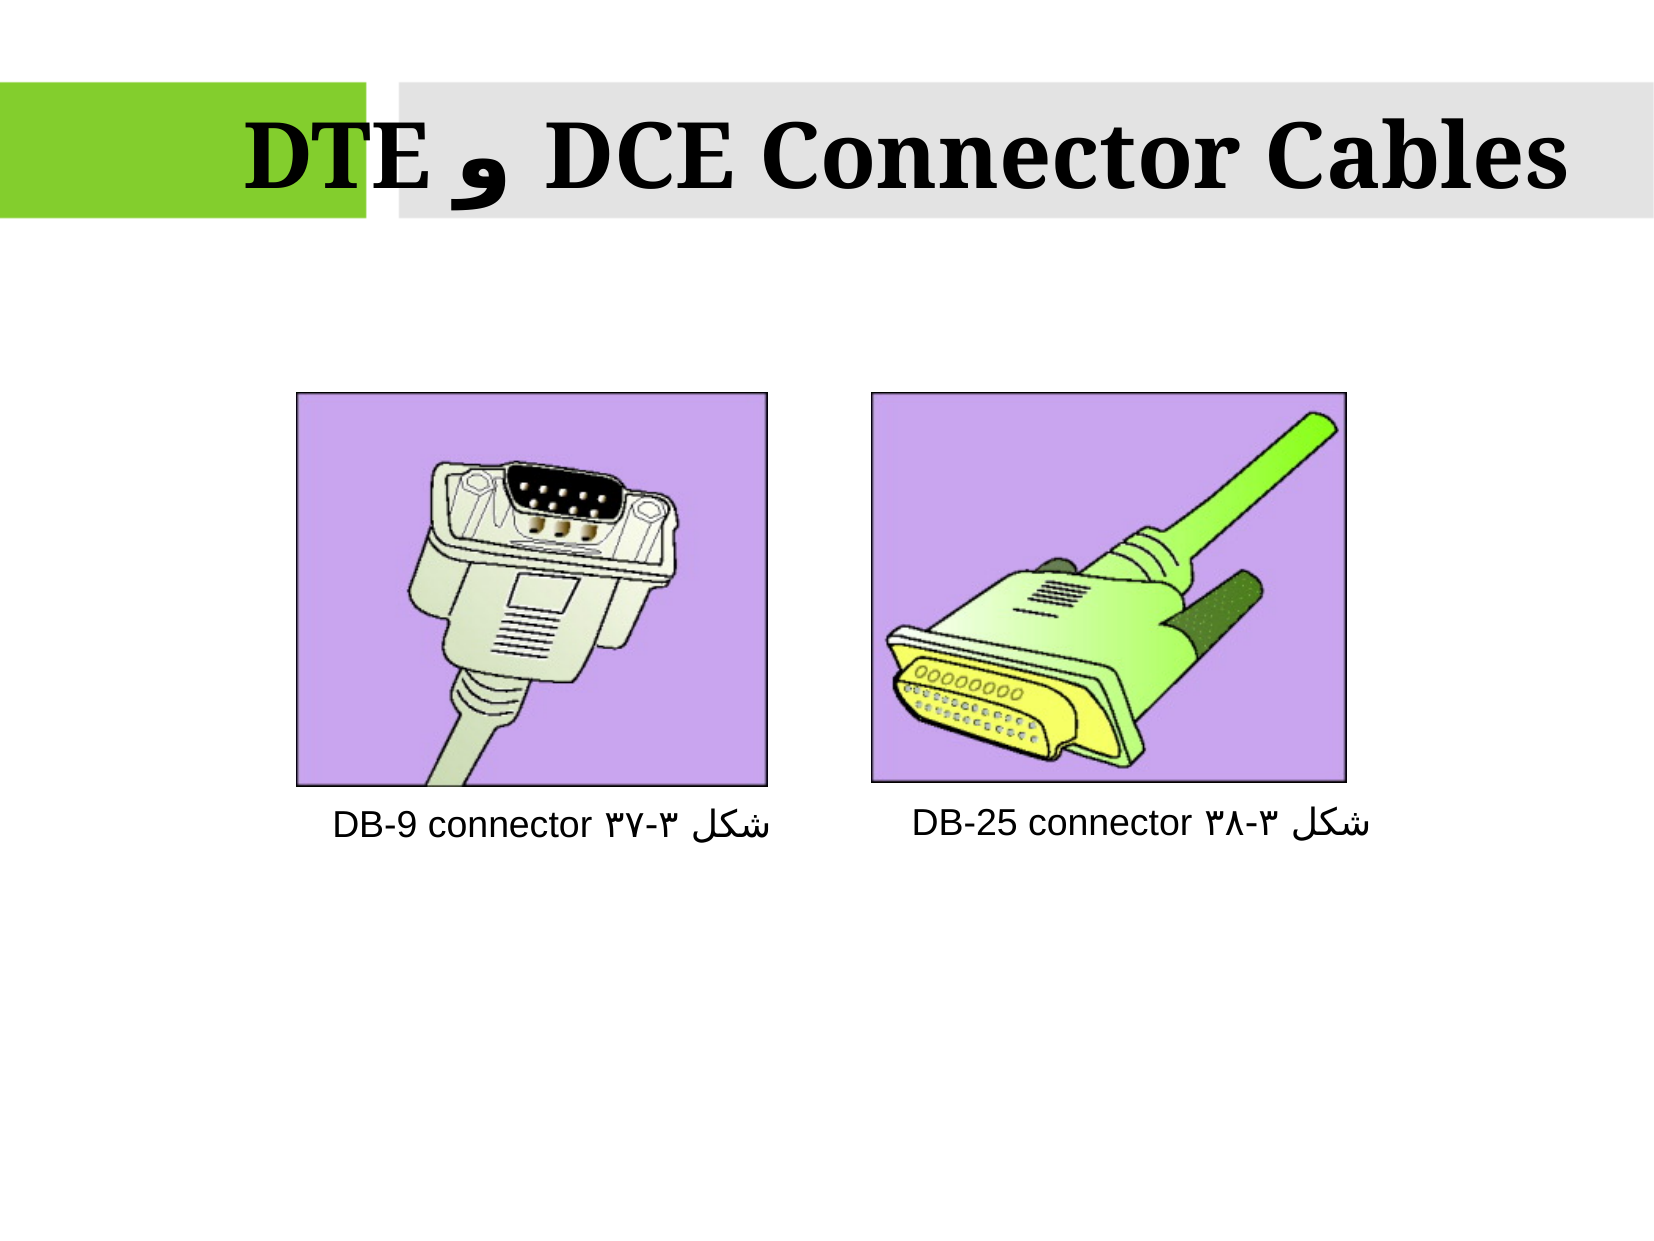

# DTE و DCE Connector Cables
شکل ۳-۳۷ DB-9 connector
شکل ۳-۳۸ DB-25 connector